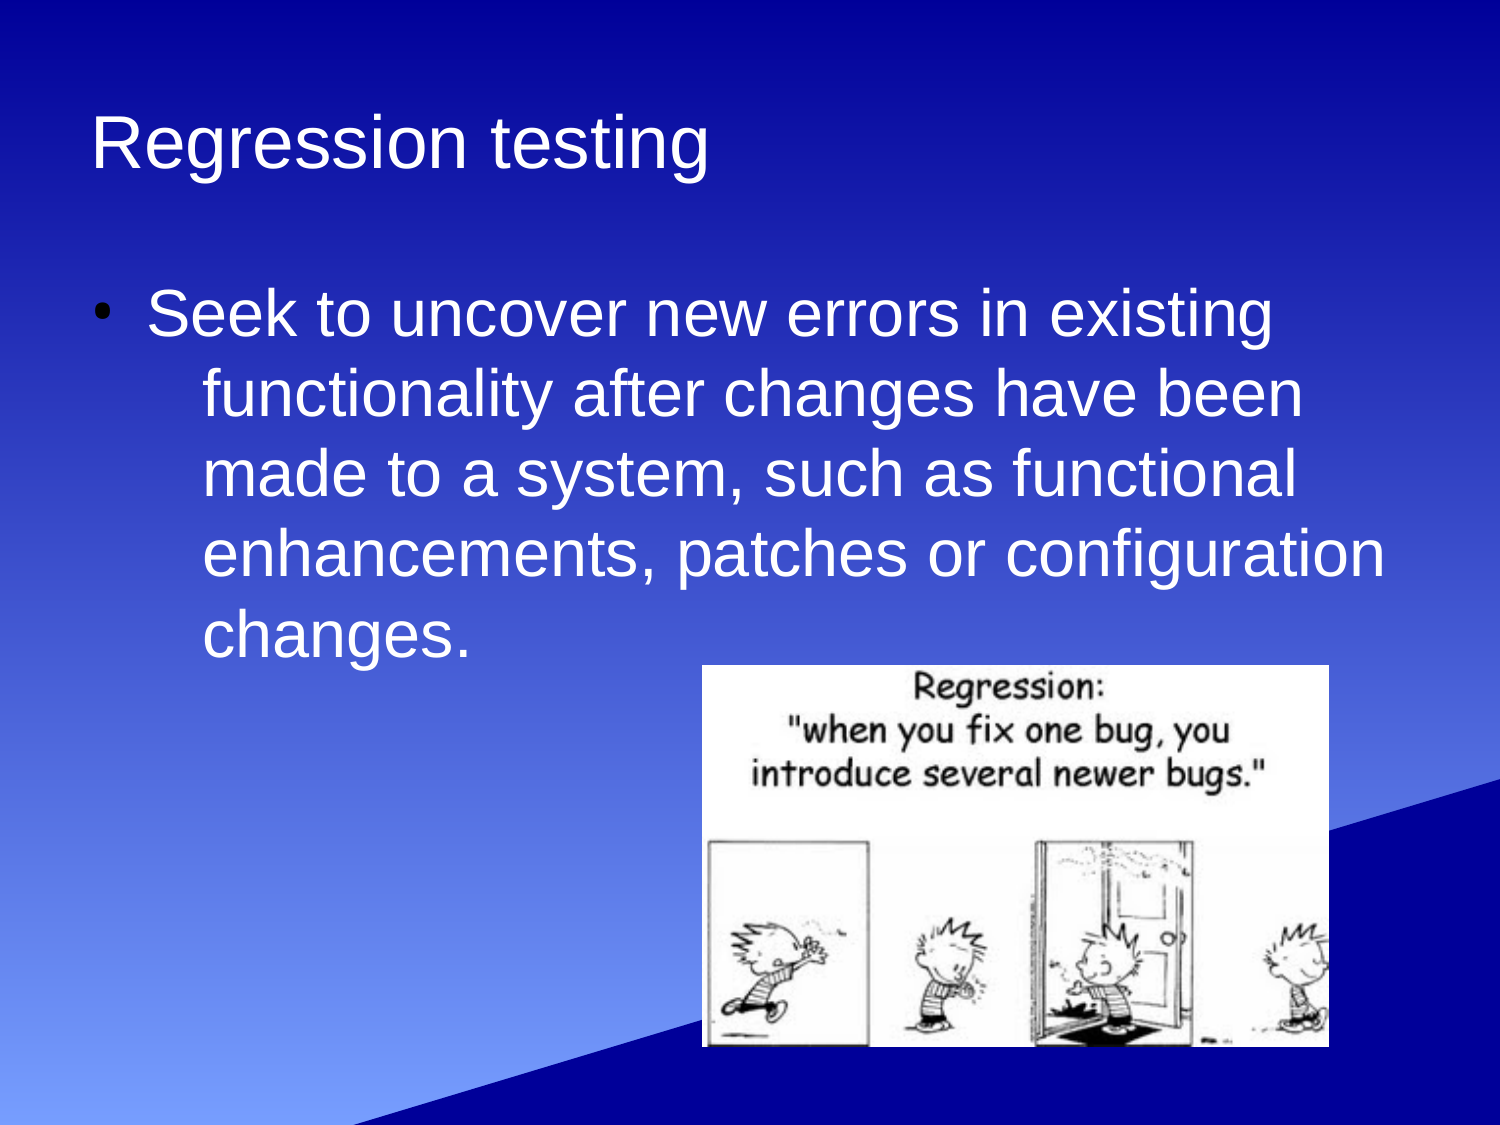

# Regression testing
Seek to uncover new errors in existing functionality after changes have been made to a system, such as functional enhancements, patches or configuration changes.